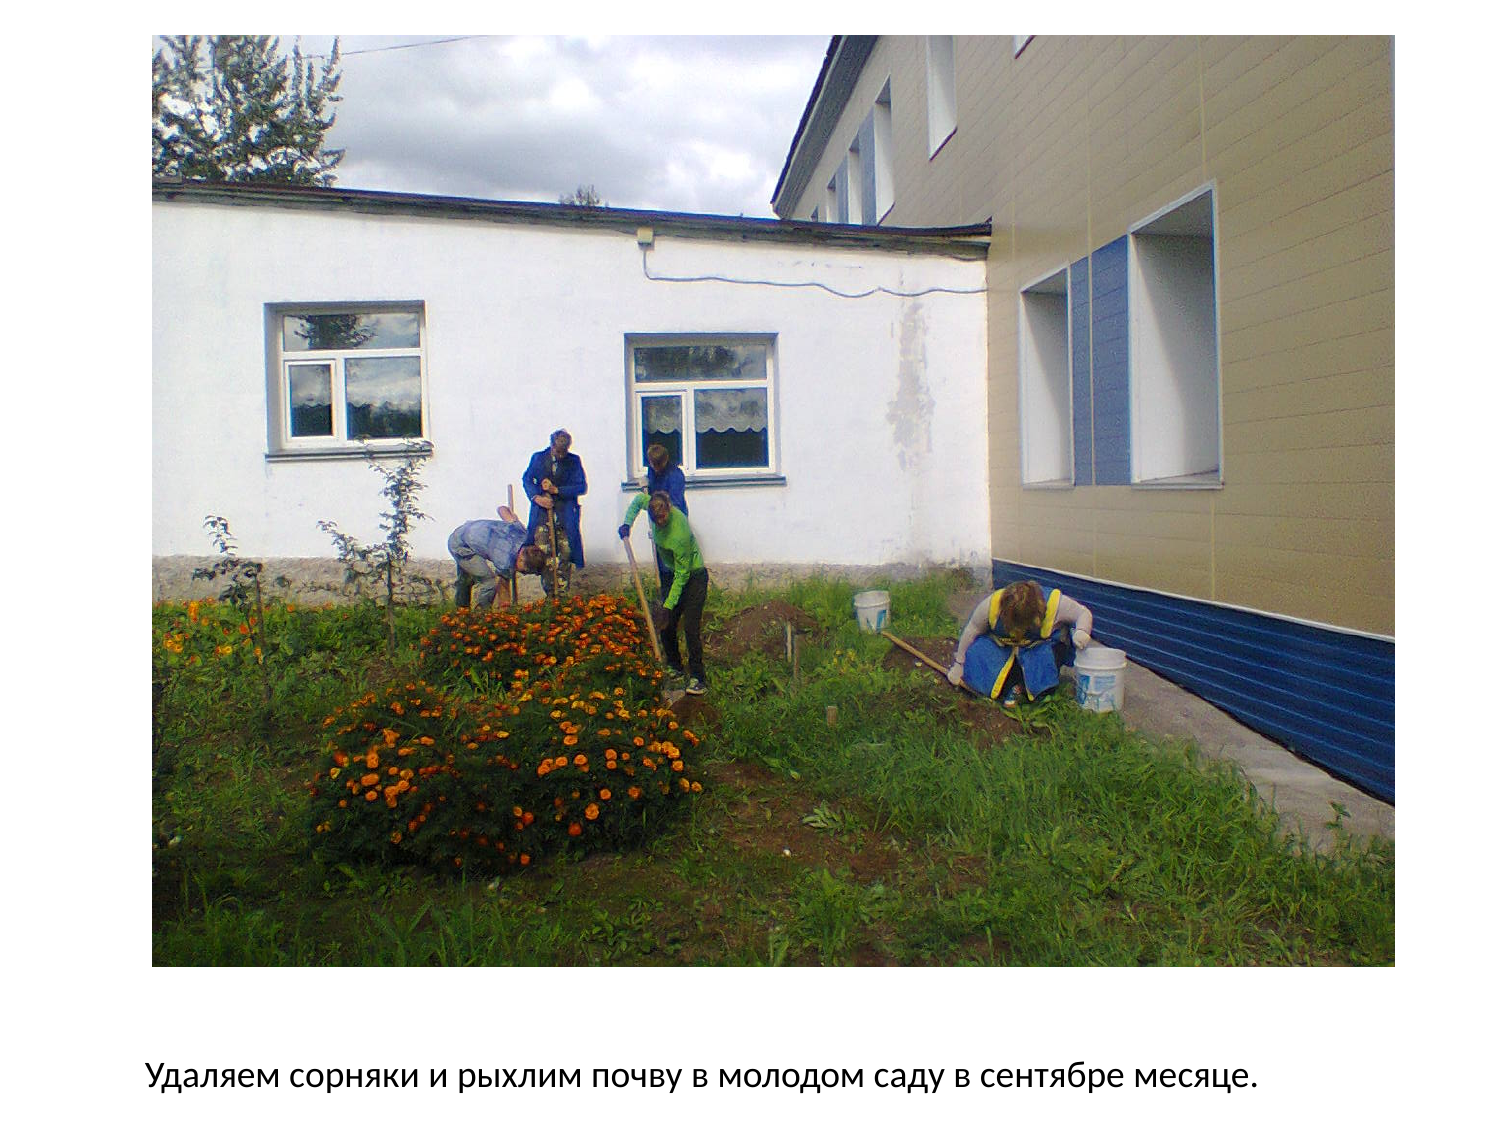

Удаляем сорняки и рыхлим почву в молодом саду в сентябре месяце.